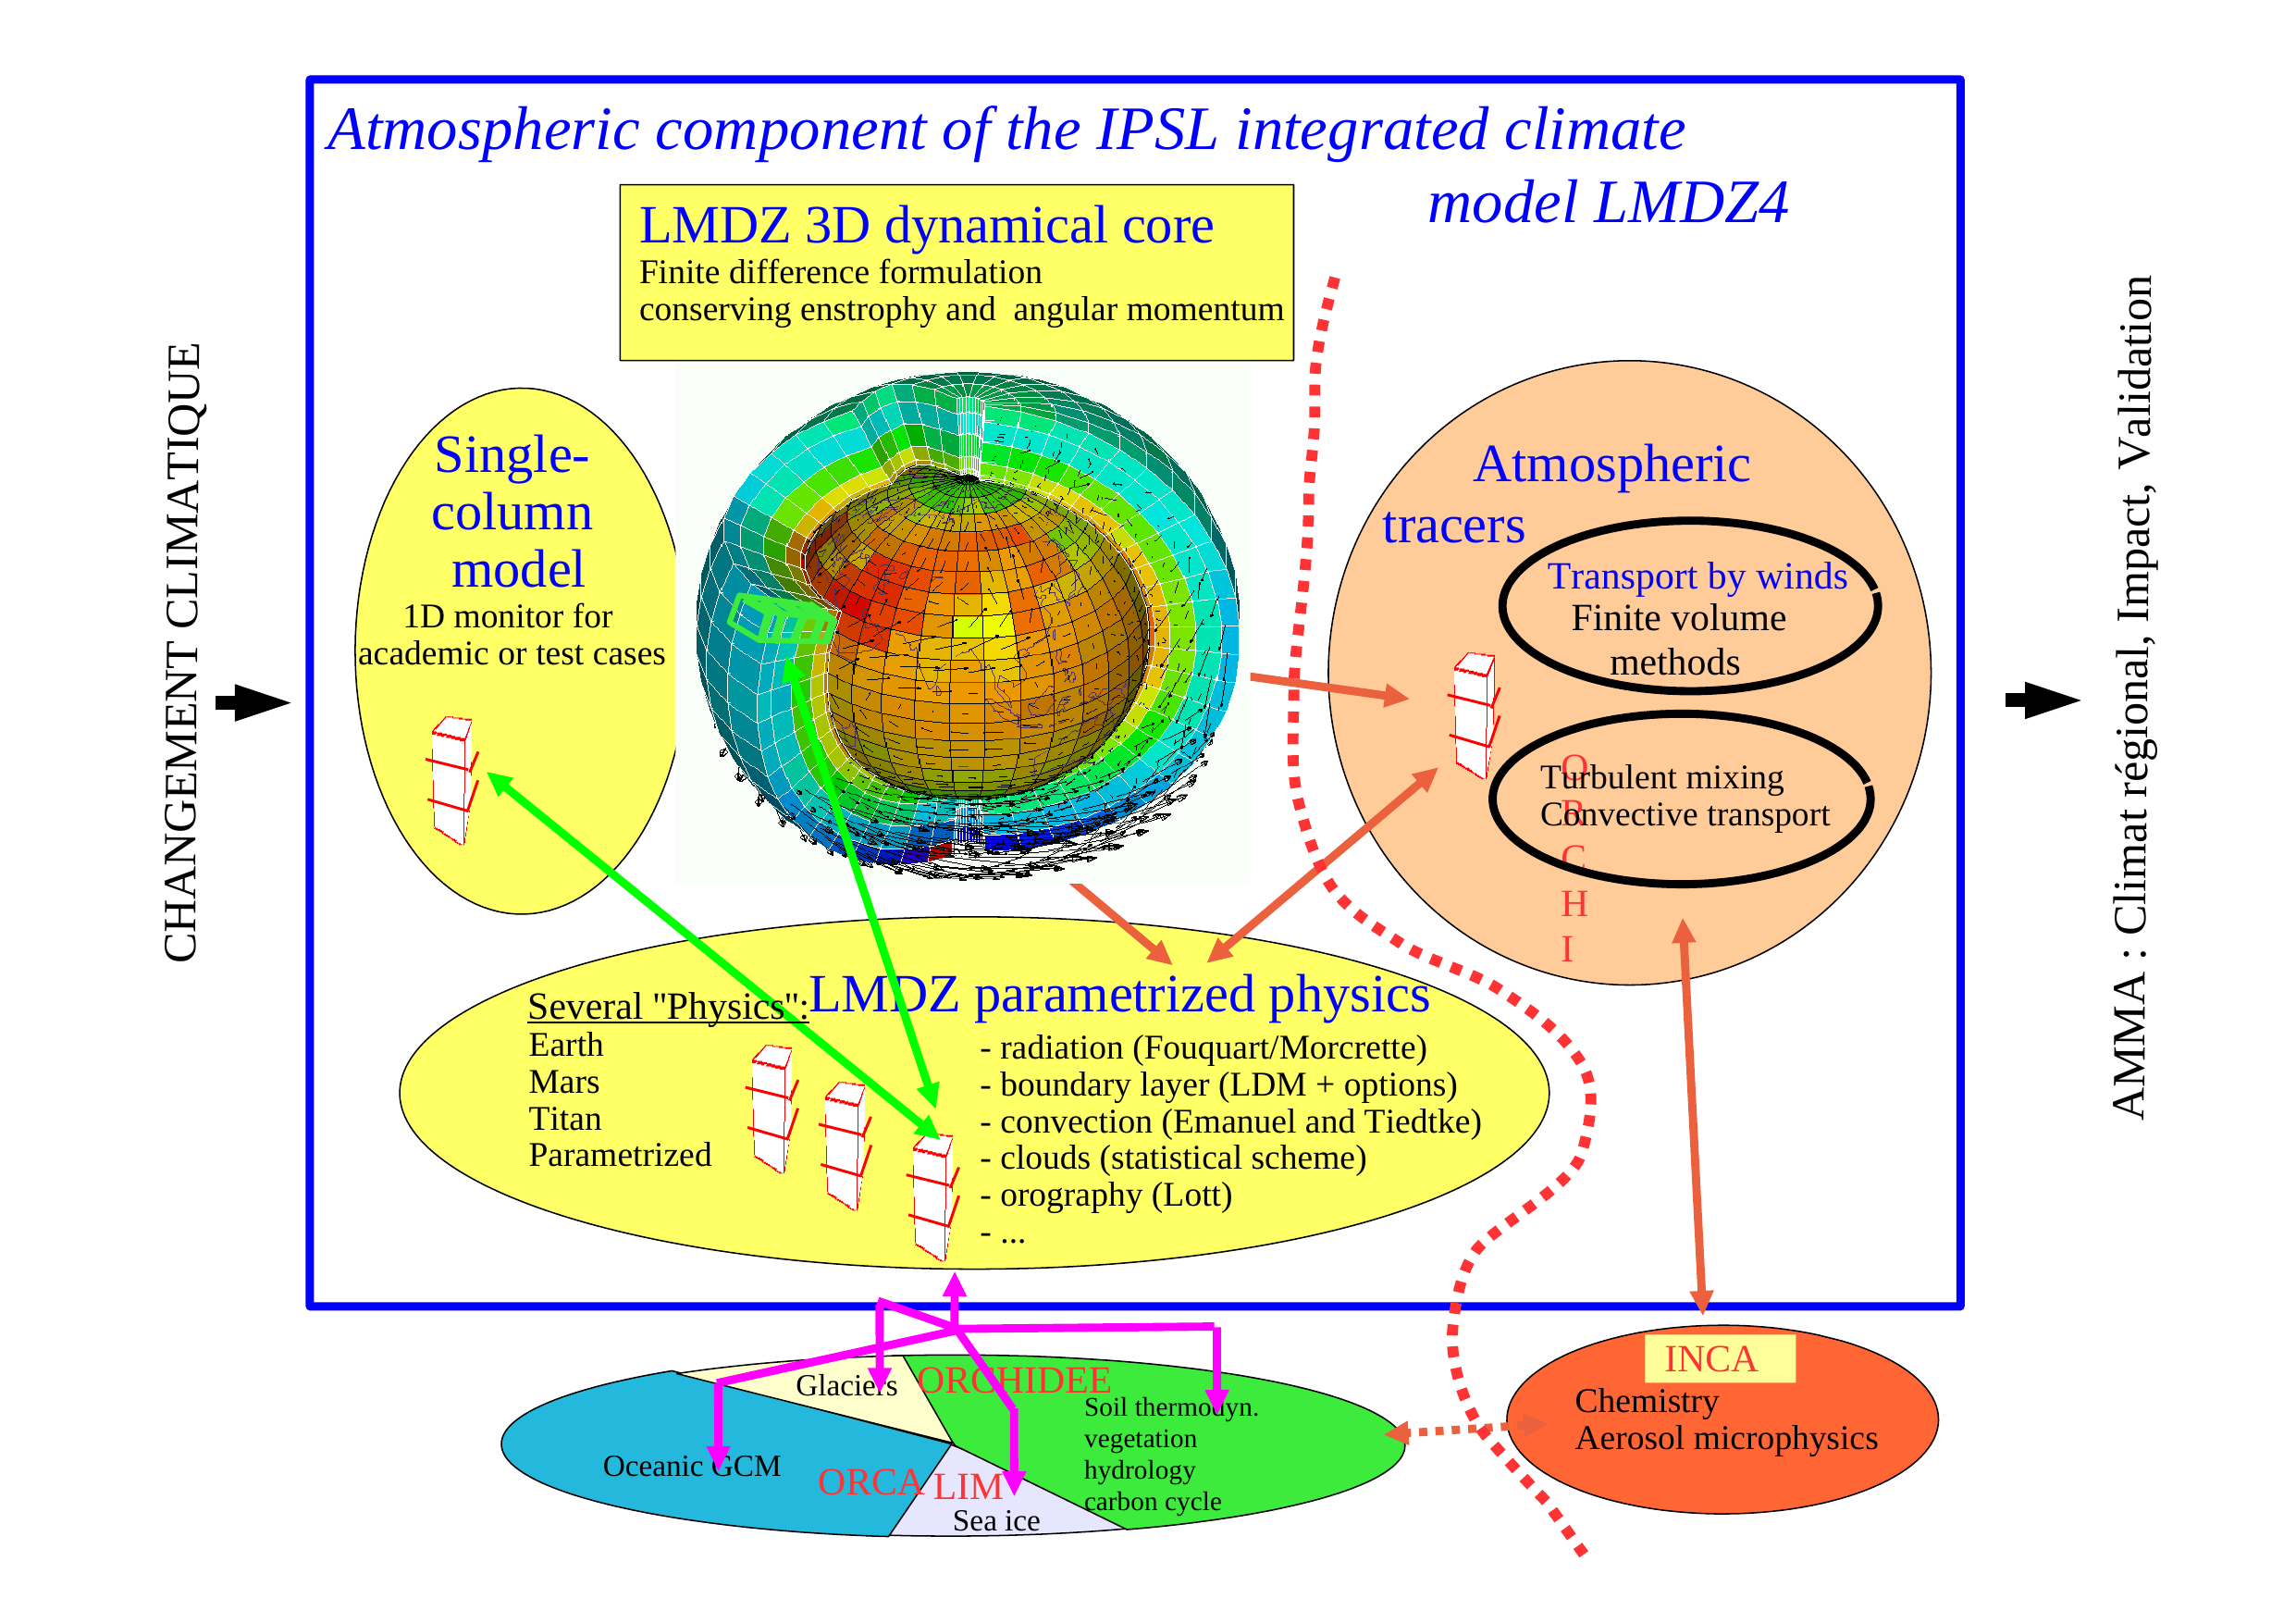

Atmospheric component of the IPSL integrated climate
 model LMDZ4
LMDZ 3D dynamical core
Finite difference formulation
conserving enstrophy and angular momentum
 Atmospheric
 tracers
Single-
column
 model
1D monitor for
academic or test cases
Transport by winds
Finite volume
 methods
CHANGEMENT CLIMATIQUE
AMMA : Climat régional, Impact, Validation
ORCHI
 Turbulent mixing
 Convective transport
LMDZ parametrized physics
Several ''Physics'':
Earth
Mars
Titan
Parametrized
- radiation (Fouquart/Morcrette)
- boundary layer (LDM + options)
- convection (Emanuel and Tiedtke)
- clouds (statistical scheme)
- orography (Lott)
- ...
 Chemistry
 Aerosol microphysics
 INCA
ORCHIDEE
Glaciers
Soil thermodyn.
vegetation
hydrology
carbon cycle
Oceanic GCM
ORCA
LIM
Sea ice